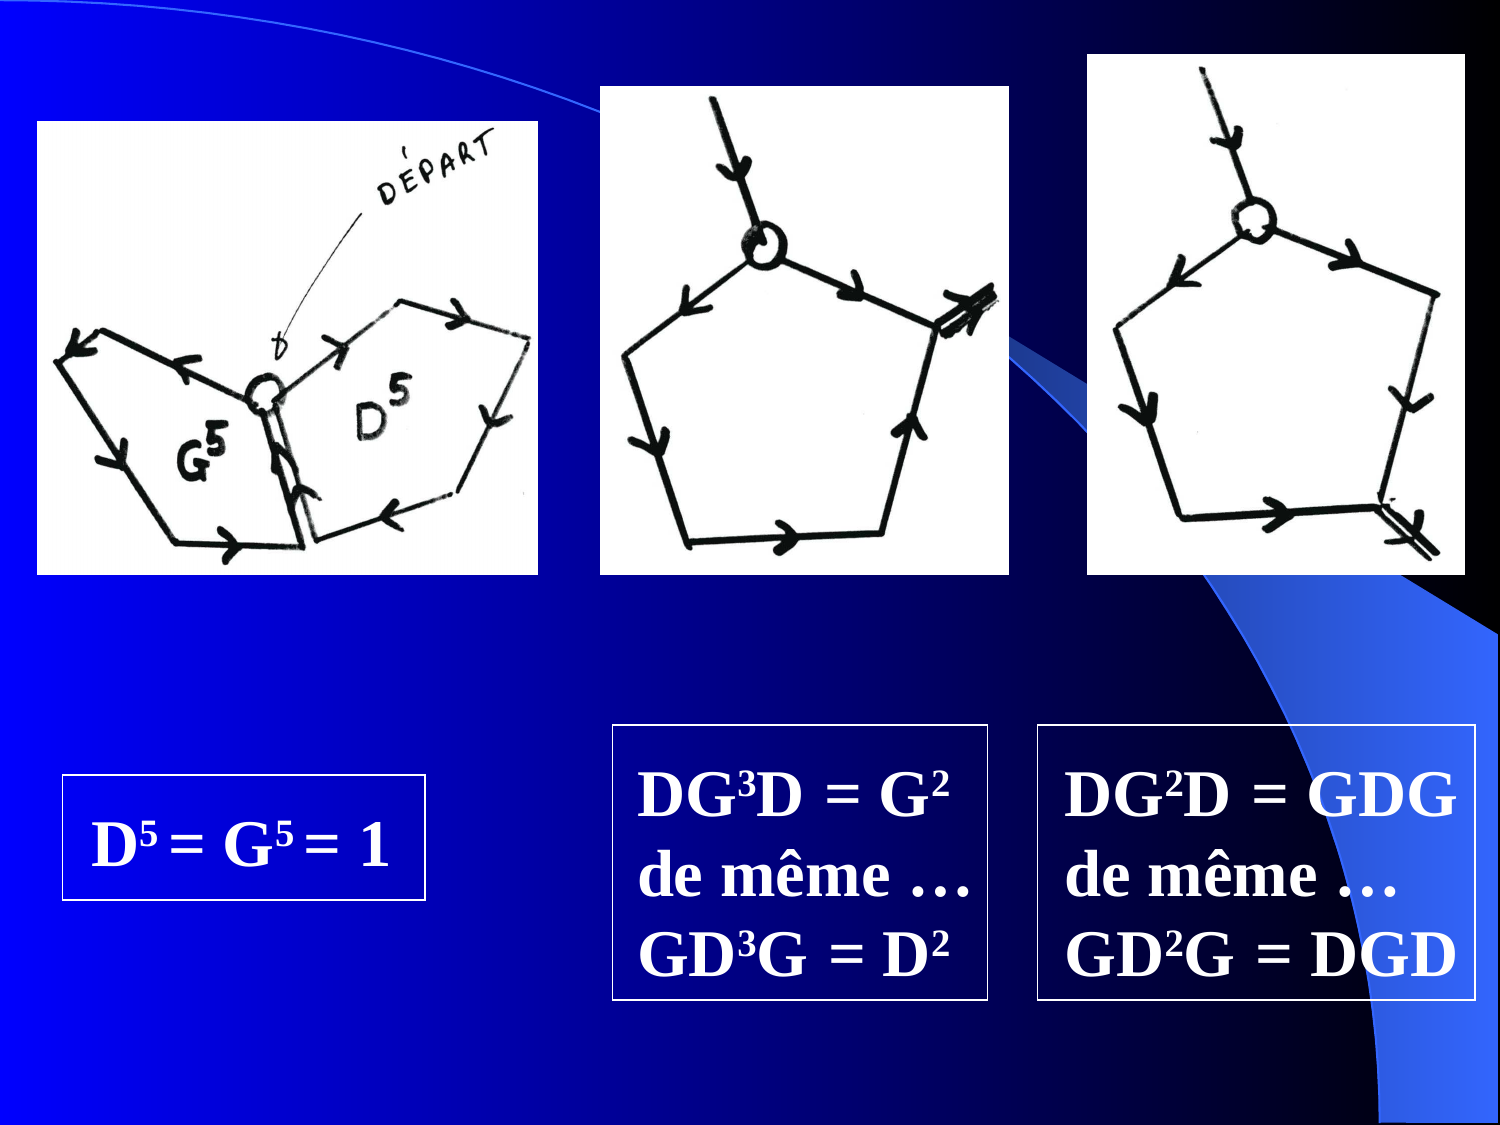

DG3D = G2
de même …
GD3G = D2
DG2D = GDG
de même …
GD2G = DGD
D5 = G5 = 1